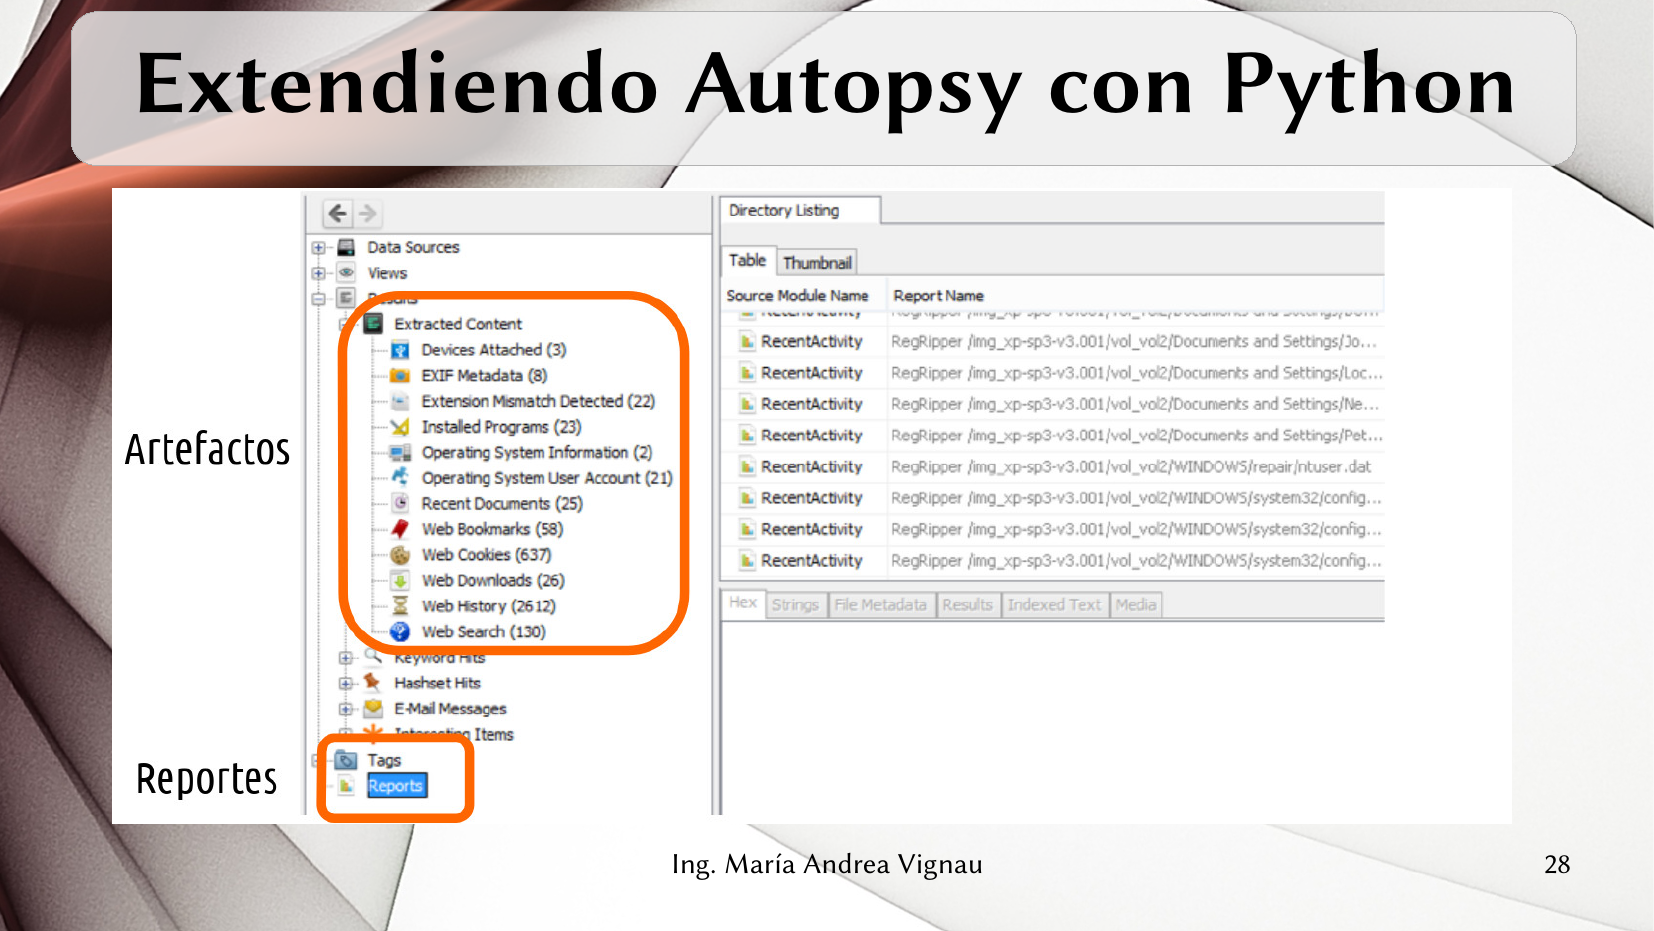

# Extendiendo Autopsy con Python
Ing. María Andrea Vignau
28